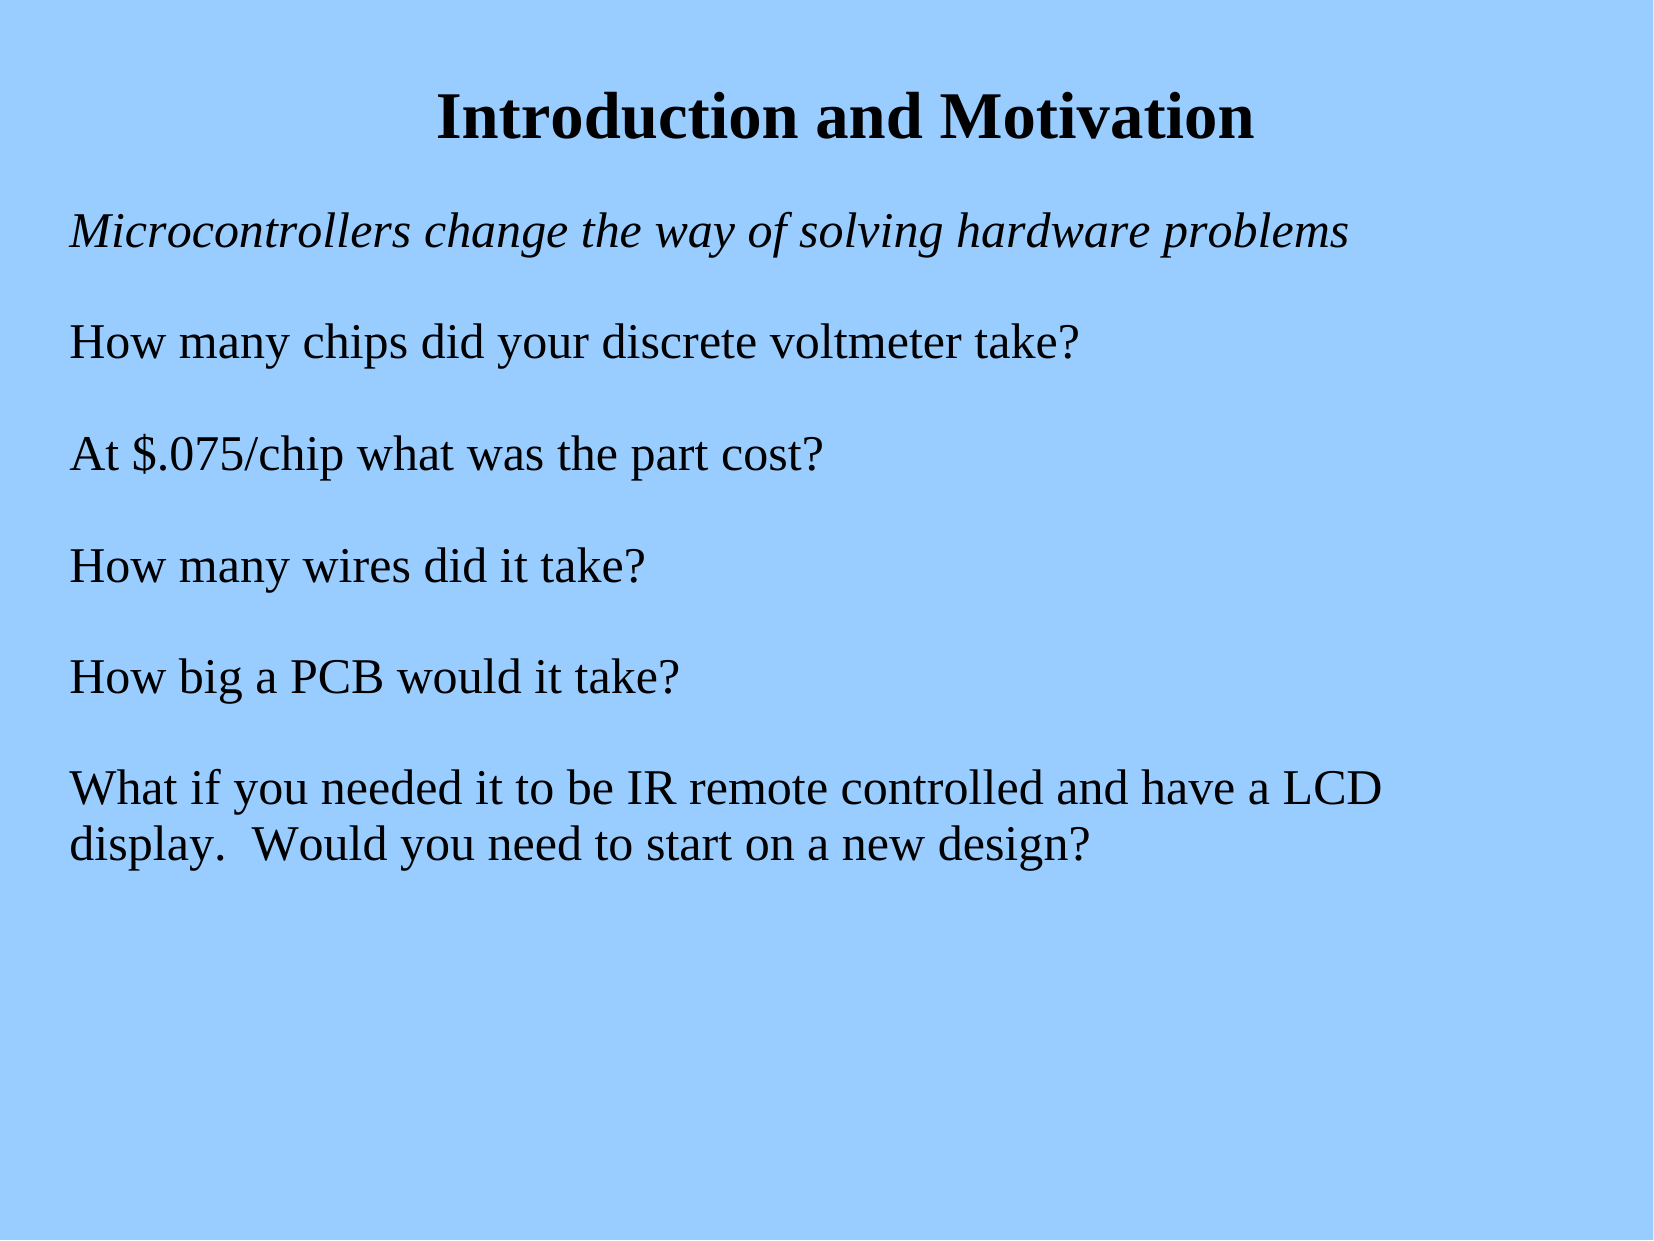

Introduction and Motivation
Microcontrollers change the way of solving hardware problems
How many chips did your discrete voltmeter take?
At $.075/chip what was the part cost?
How many wires did it take?
How big a PCB would it take?
What if you needed it to be IR remote controlled and have a LCD display. Would you need to start on a new design?